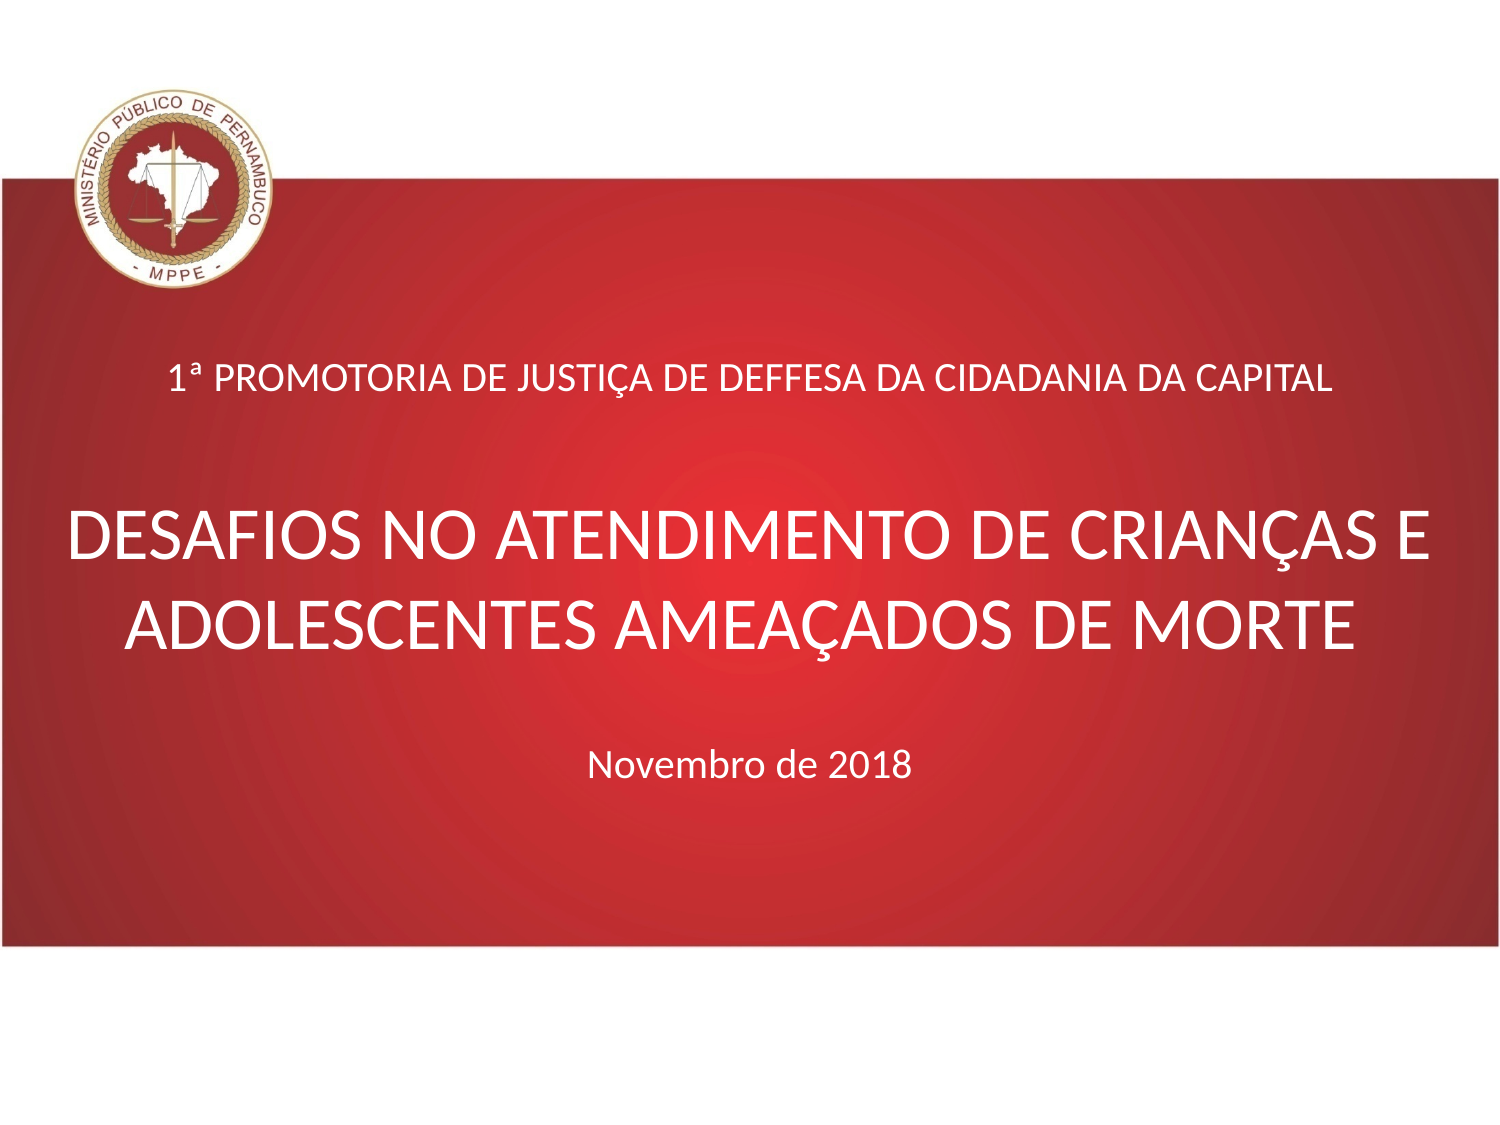

1ª PROMOTORIA DE JUSTIÇA DE DEFFESA DA CIDADANIA DA CAPITAL
#
DESAFIOS NO ATENDIMENTO DE CRIANÇAS E ADOLESCENTES AMEAÇADOS DE MORTE
 Novembro de 2018